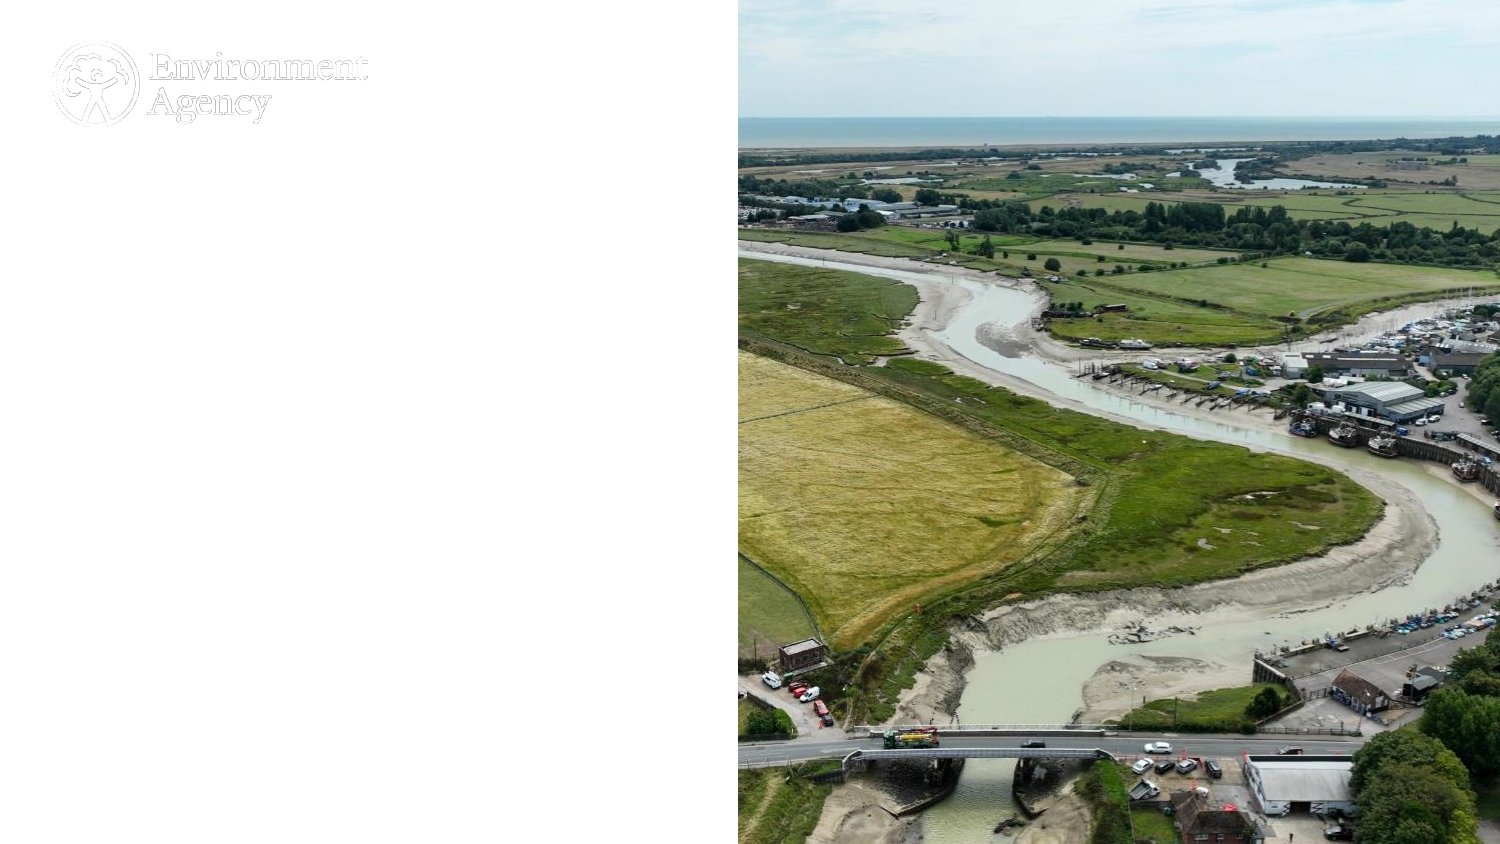

# Flood Risk and Asset Management CPS2 Supplier webinar 9 January 2025